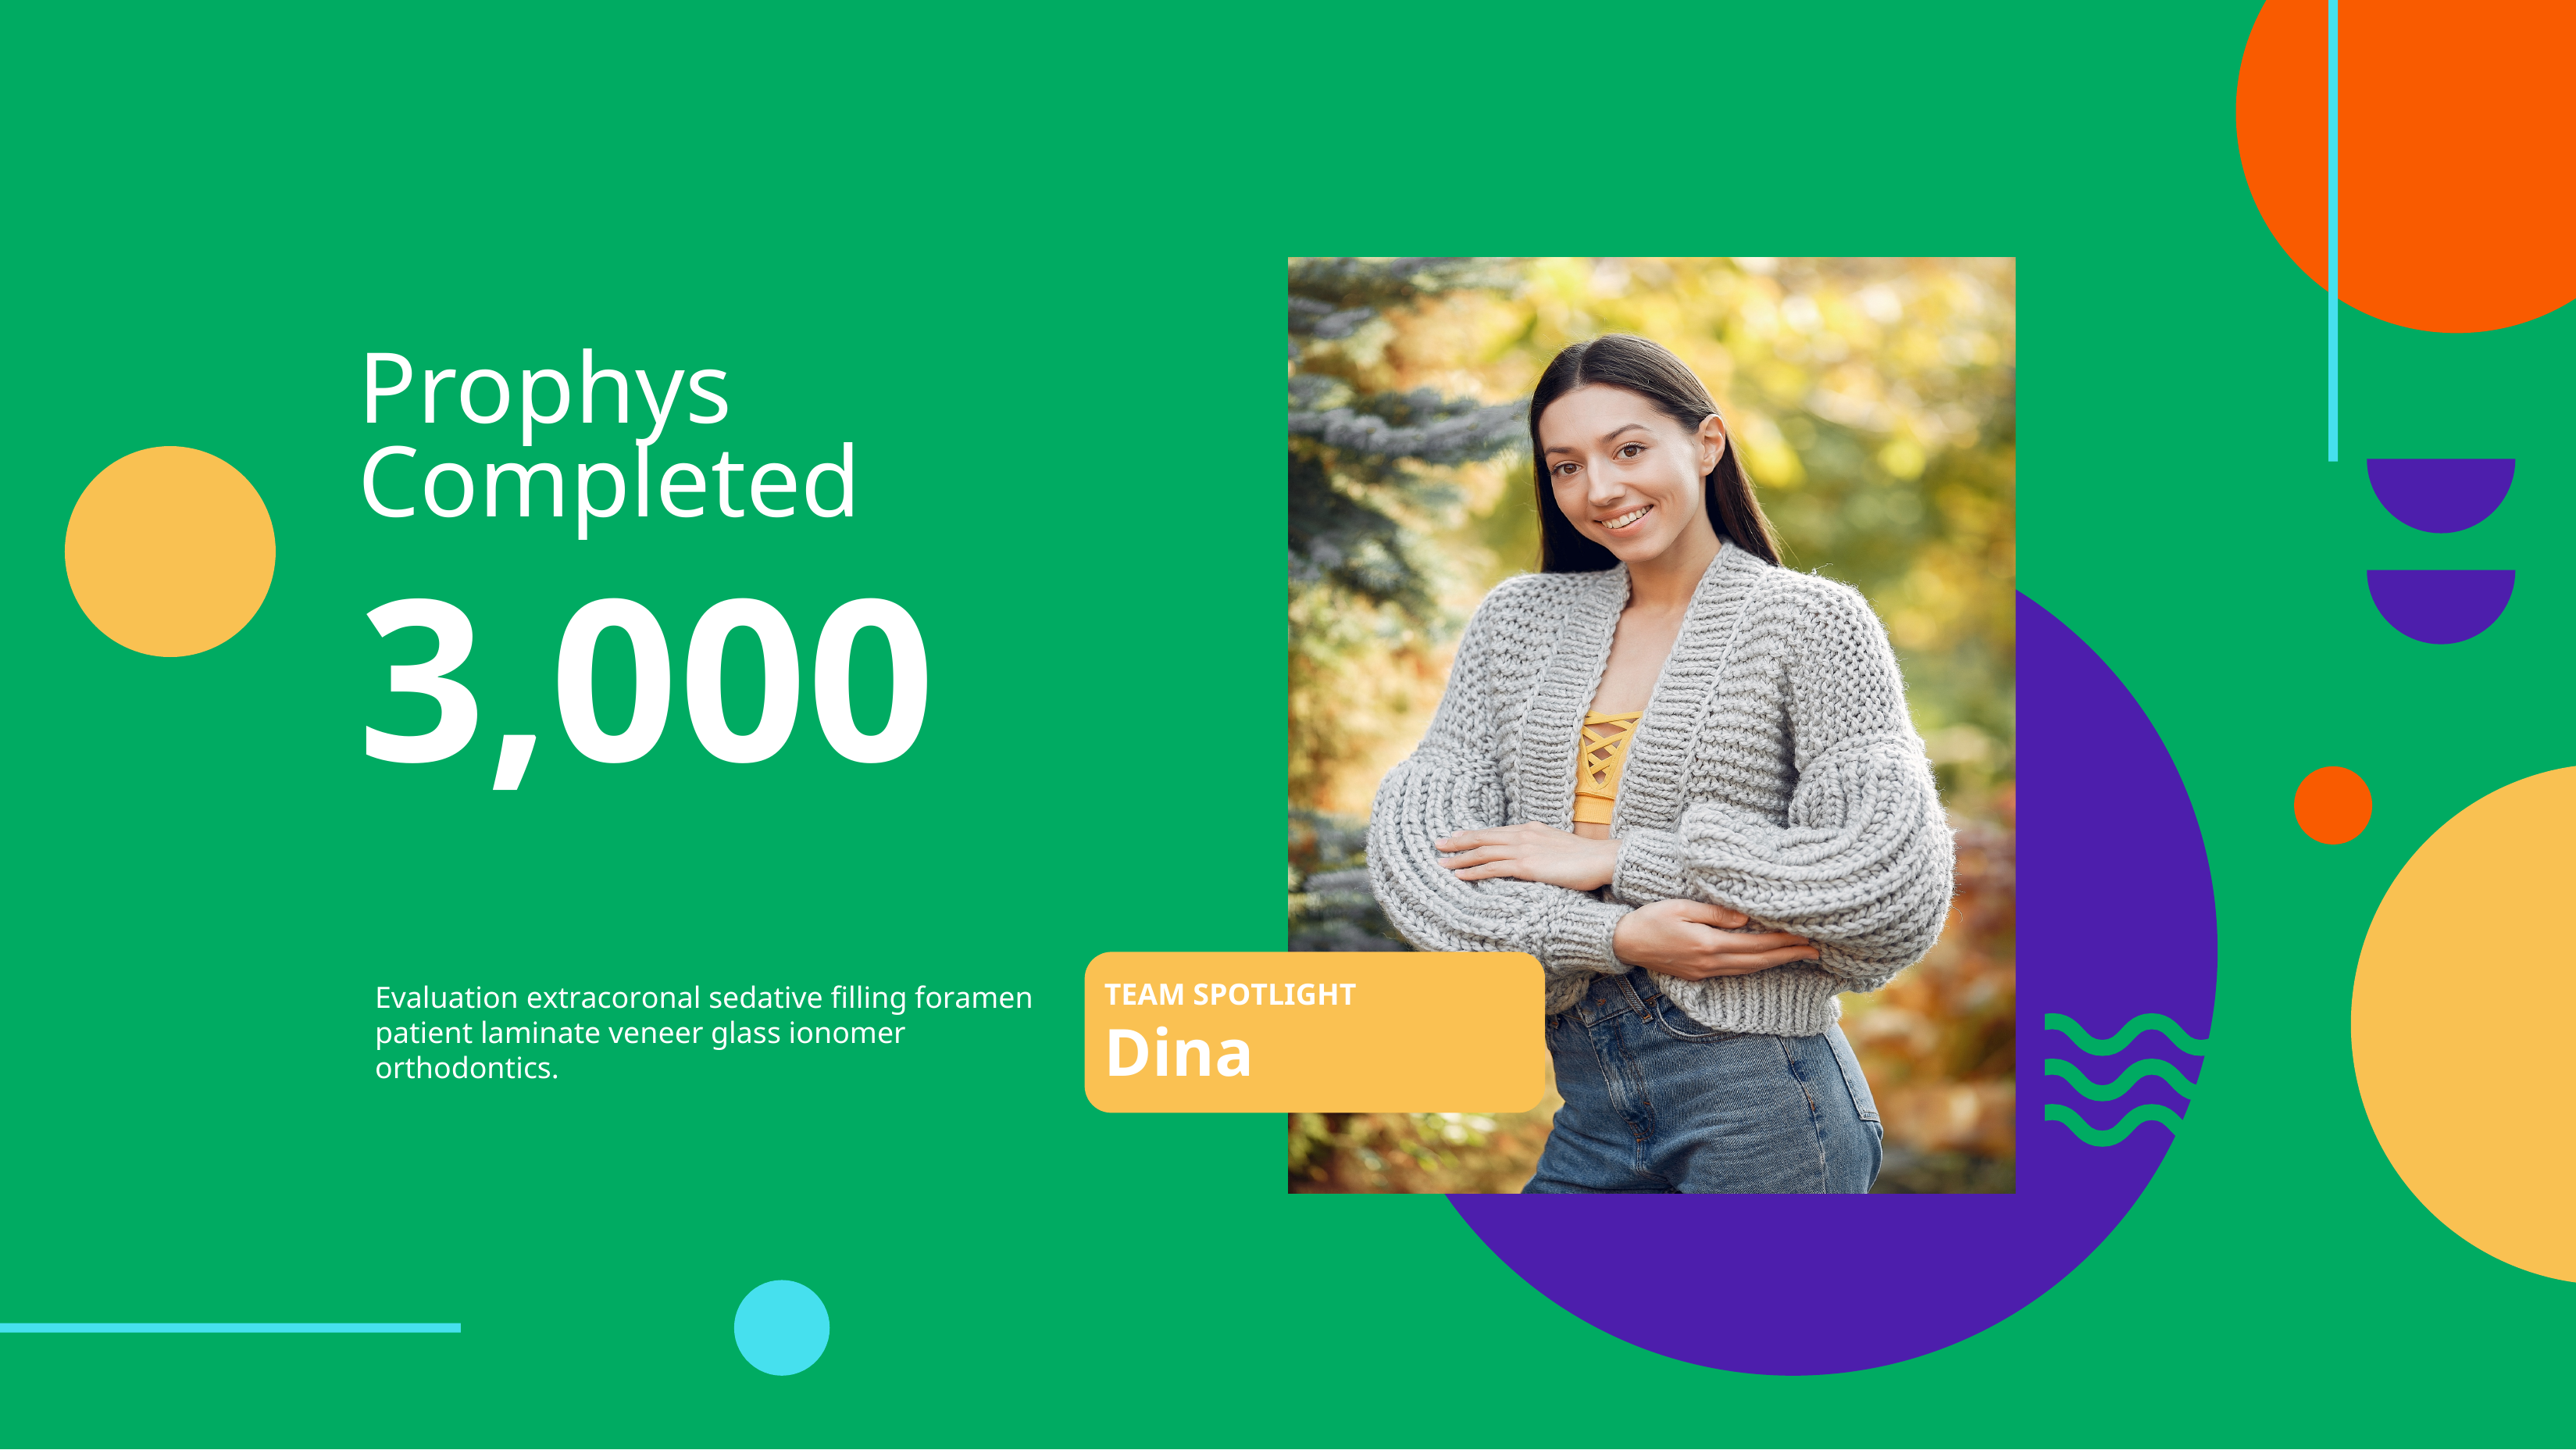

Prophys
Completed
3,000
TEAM SPOTLIGHT
Dina
Evaluation extracoronal sedative filling foramen patient laminate veneer glass ionomer orthodontics.